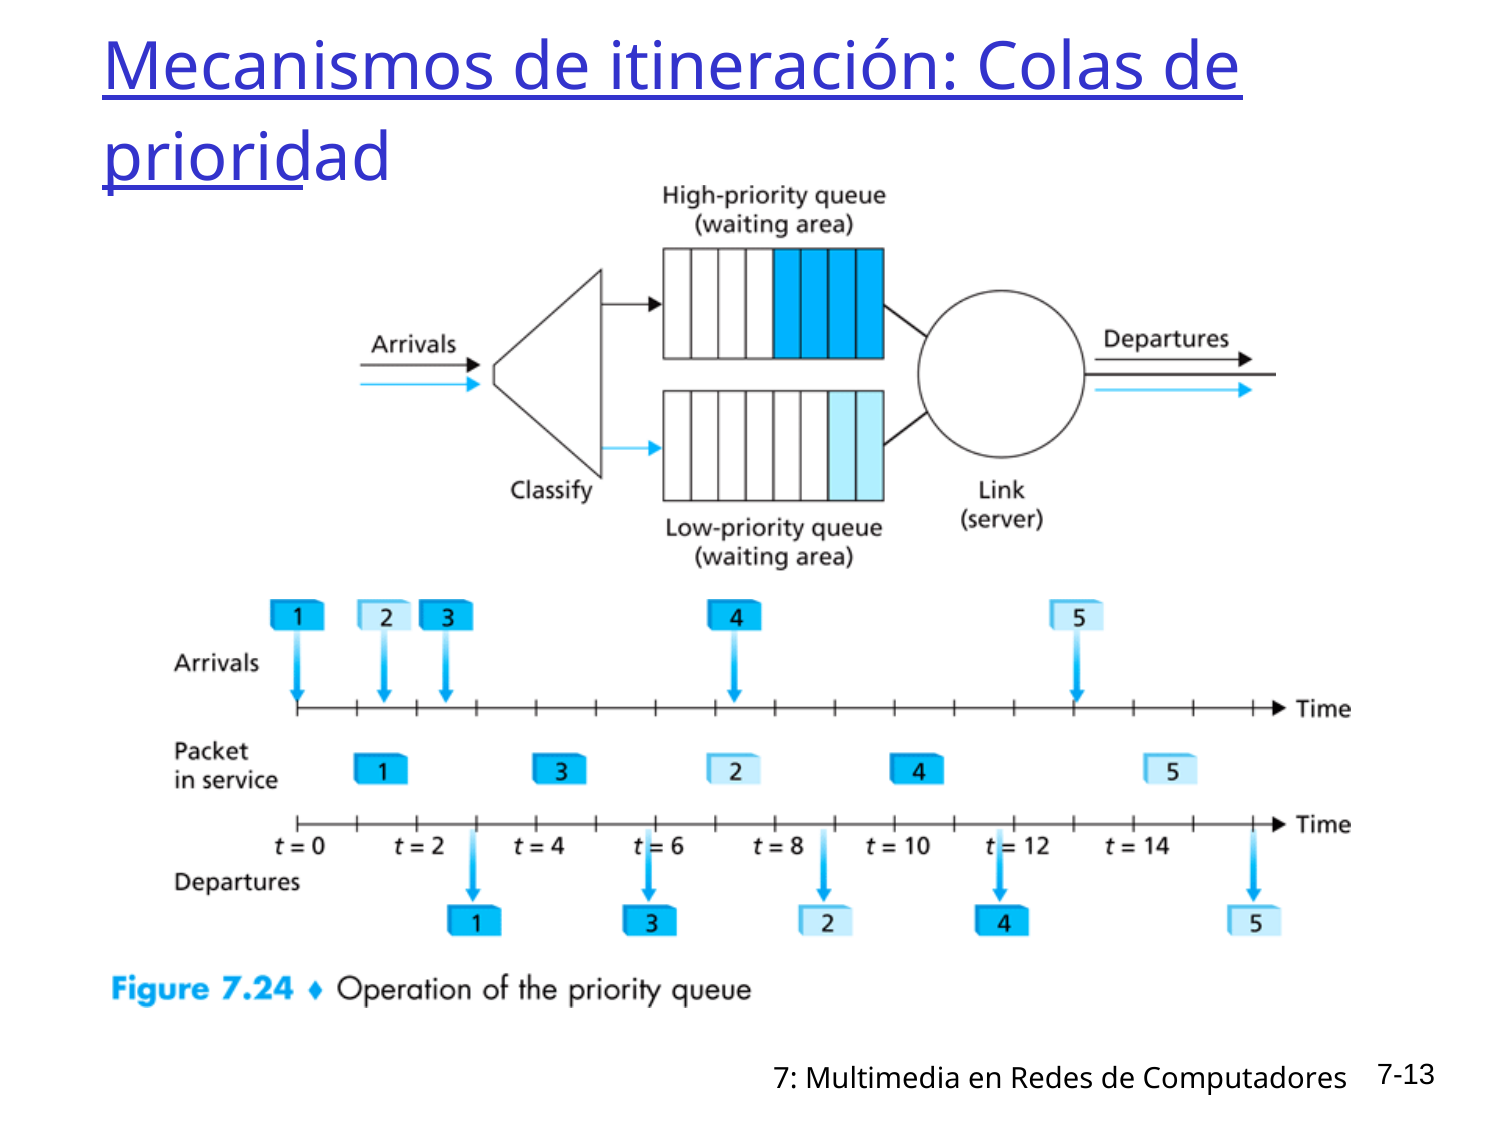

# Mecanismos de itineración: Colas de prioridad
13